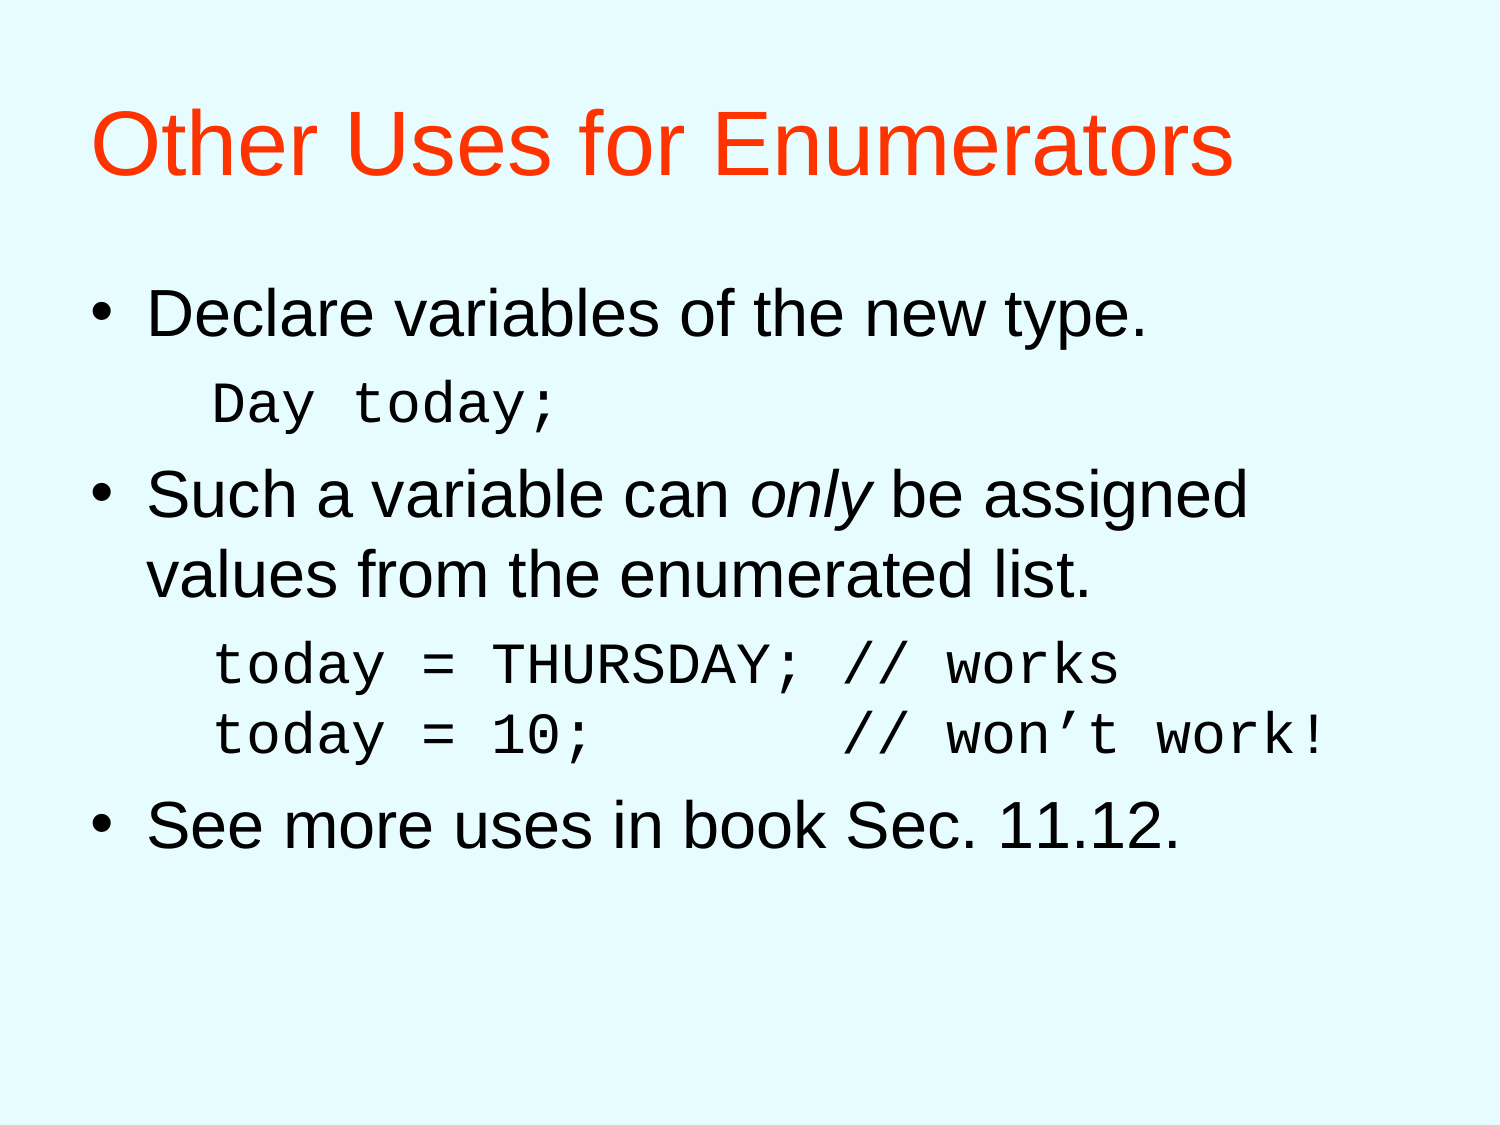

# Other Uses for Enumerators
Declare variables of the new type.
Day today;
Such a variable can only be assigned values from the enumerated list.
today = THURSDAY; // works
today = 10; // won’t work!
See more uses in book Sec. 11.12.